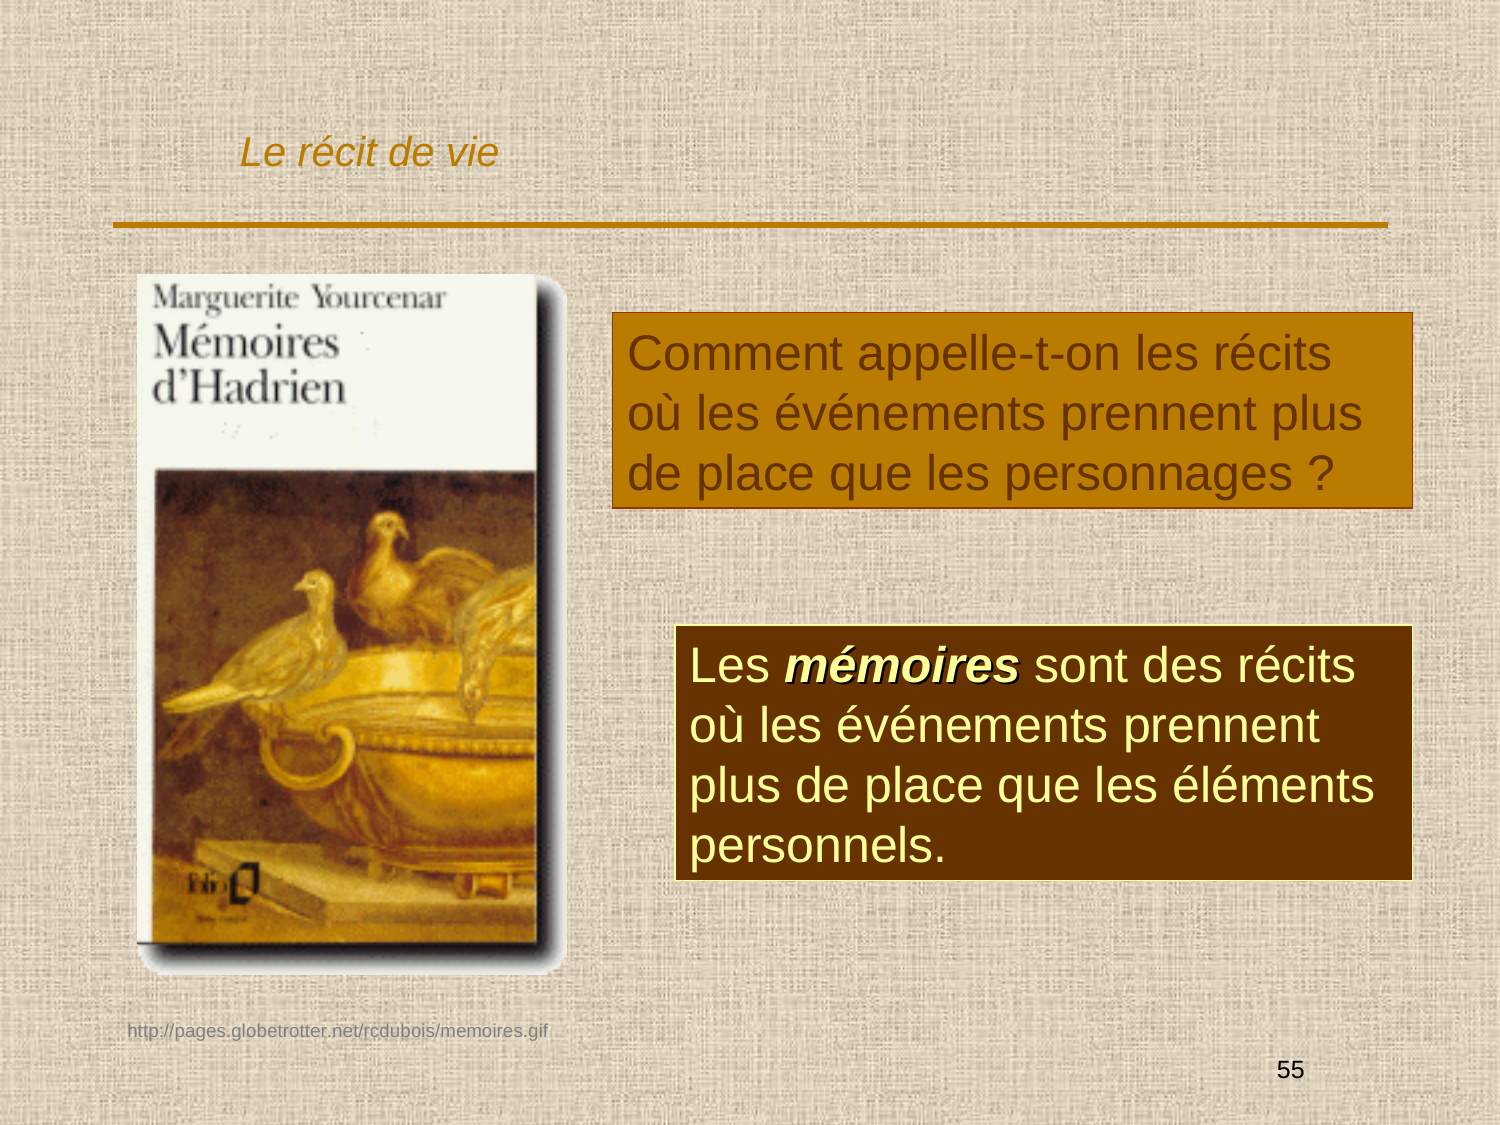

Le récit de vie
Comment appelle-t-on les récits où les événements prennent plus de place que les personnages ?
Les mémoires sont des récits où les événements prennent plus de place que les éléments personnels.
http://pages.globetrotter.net/rcdubois/memoires.gif
55